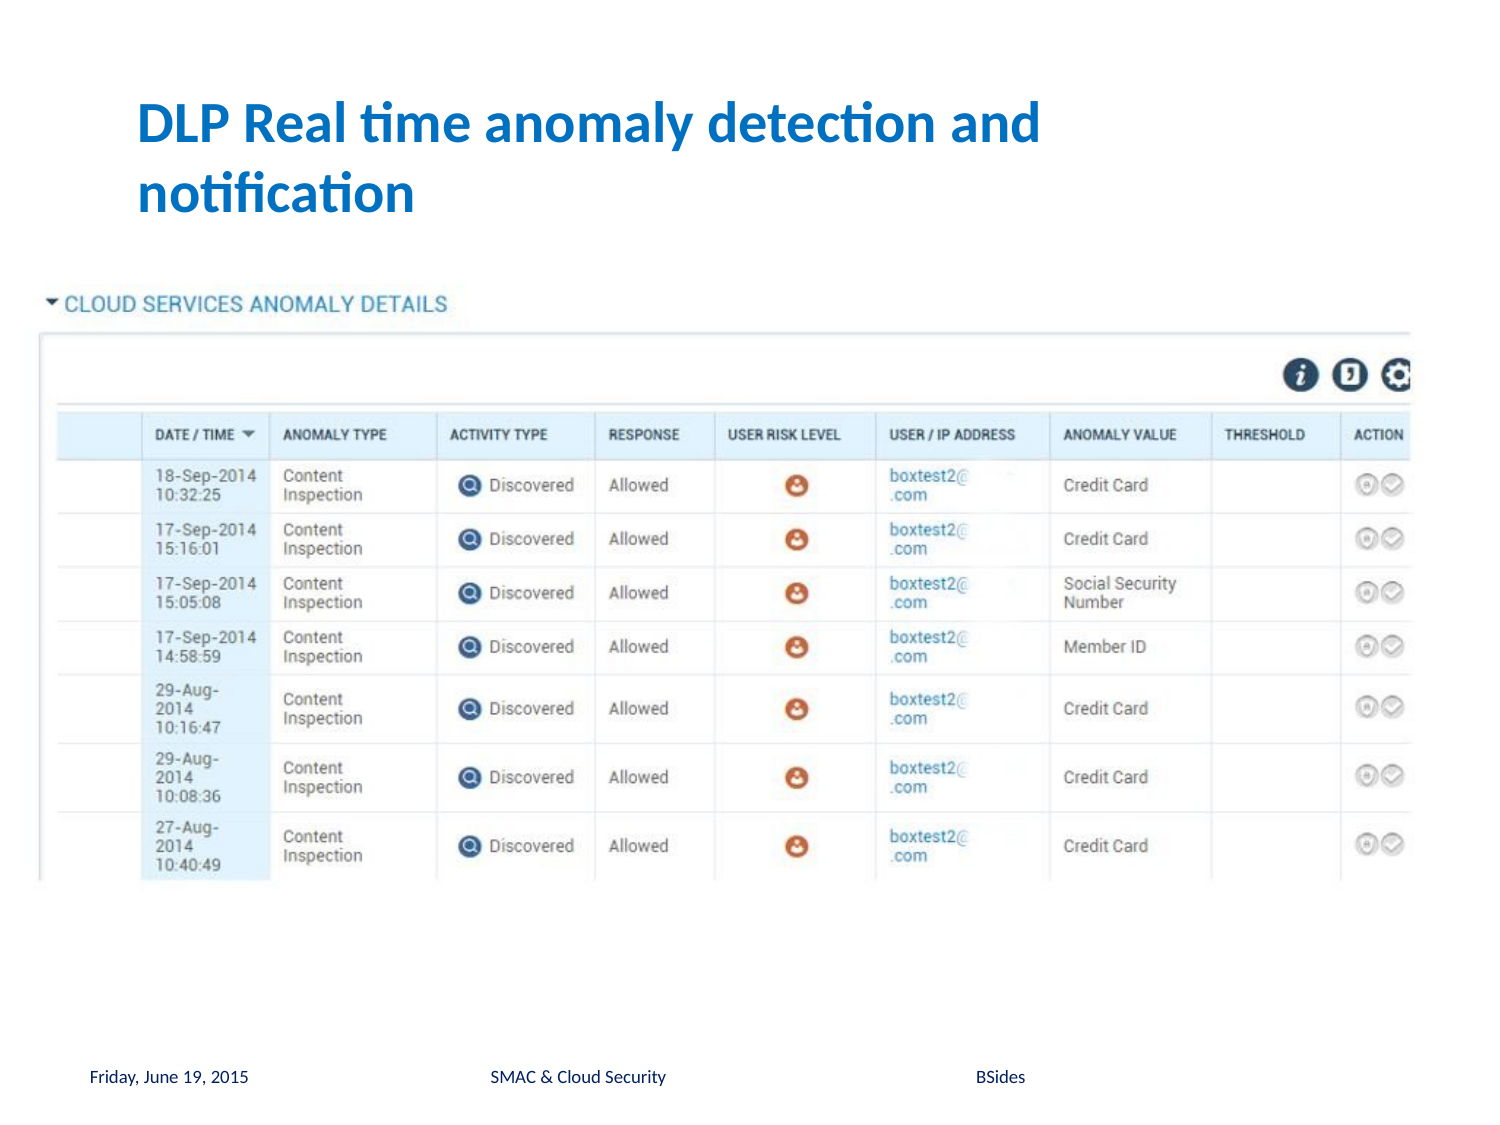

DLP Real time anomaly detection and notification
Friday, June 19, 2015 SMAC & Cloud Security BSides